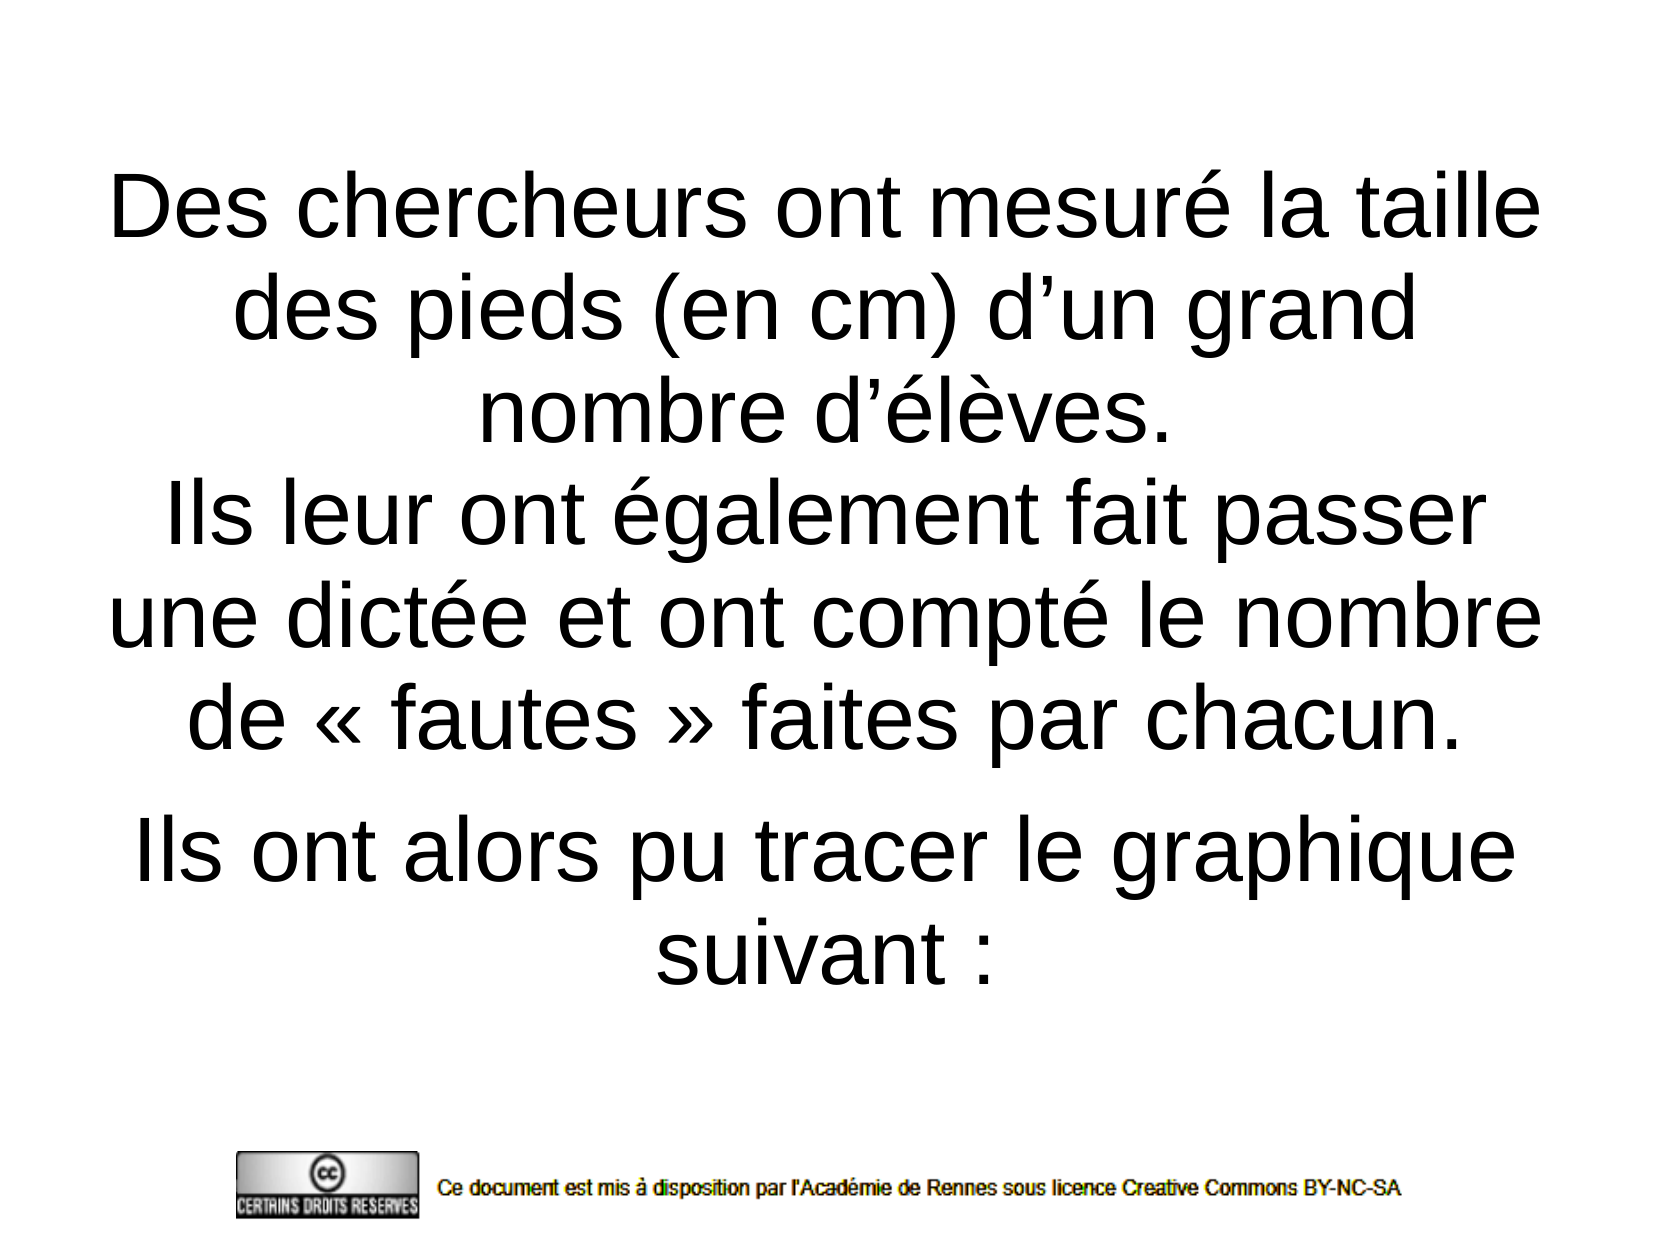

# Des chercheurs ont mesuré la taille des pieds (en cm) d’un grand nombre d’élèves.
Ils leur ont également fait passer une dictée et ont compté le nombre de « fautes » faites par chacun.
Ils ont alors pu tracer le graphique suivant :